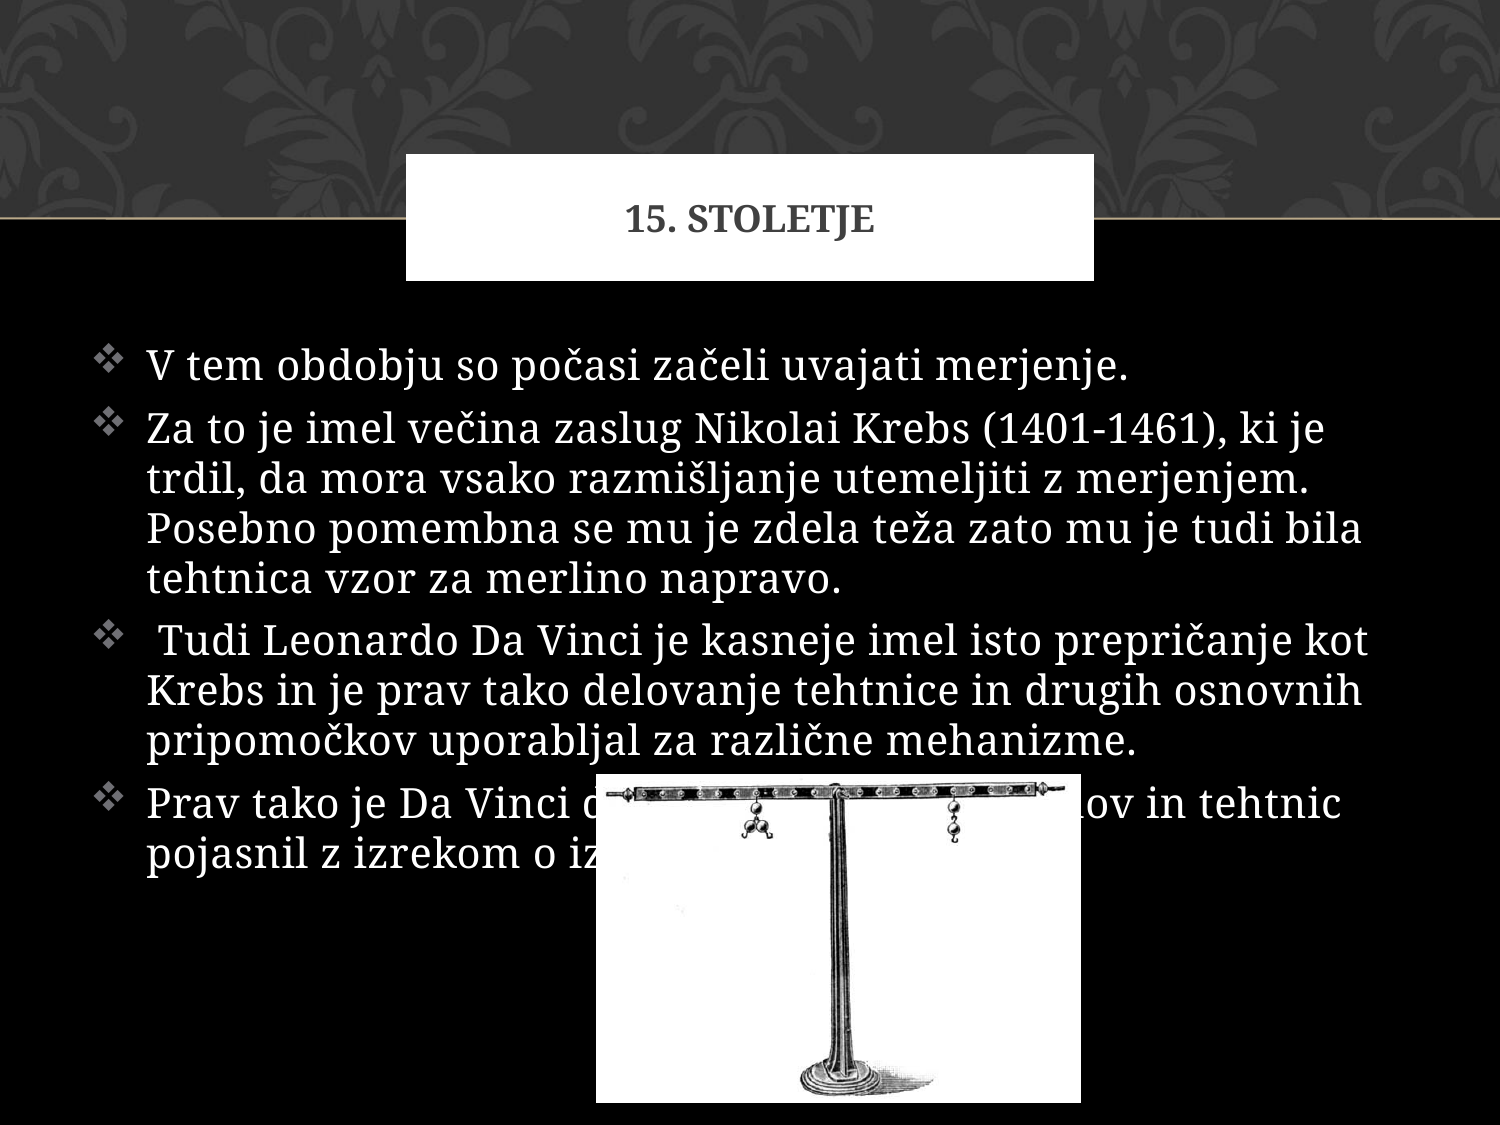

15. stoletje
# V tem obdobju so počasi začeli uvajati merjenje.
Za to je imel večina zaslug Nikolai Krebs (1401-1461), ki je trdil, da mora vsako razmišljanje utemeljiti z merjenjem. Posebno pomembna se mu je zdela teža zato mu je tudi bila tehtnica vzor za merlino napravo.
 Tudi Leonardo Da Vinci je kasneje imel isto prepričanje kot Krebs in je prav tako delovanje tehtnice in drugih osnovnih pripomočkov uporabljal za različne mehanizme.
Prav tako je Da Vinci delovanje šripcev, vzvodov in tehtnic pojasnil z izrekom o izvodu.